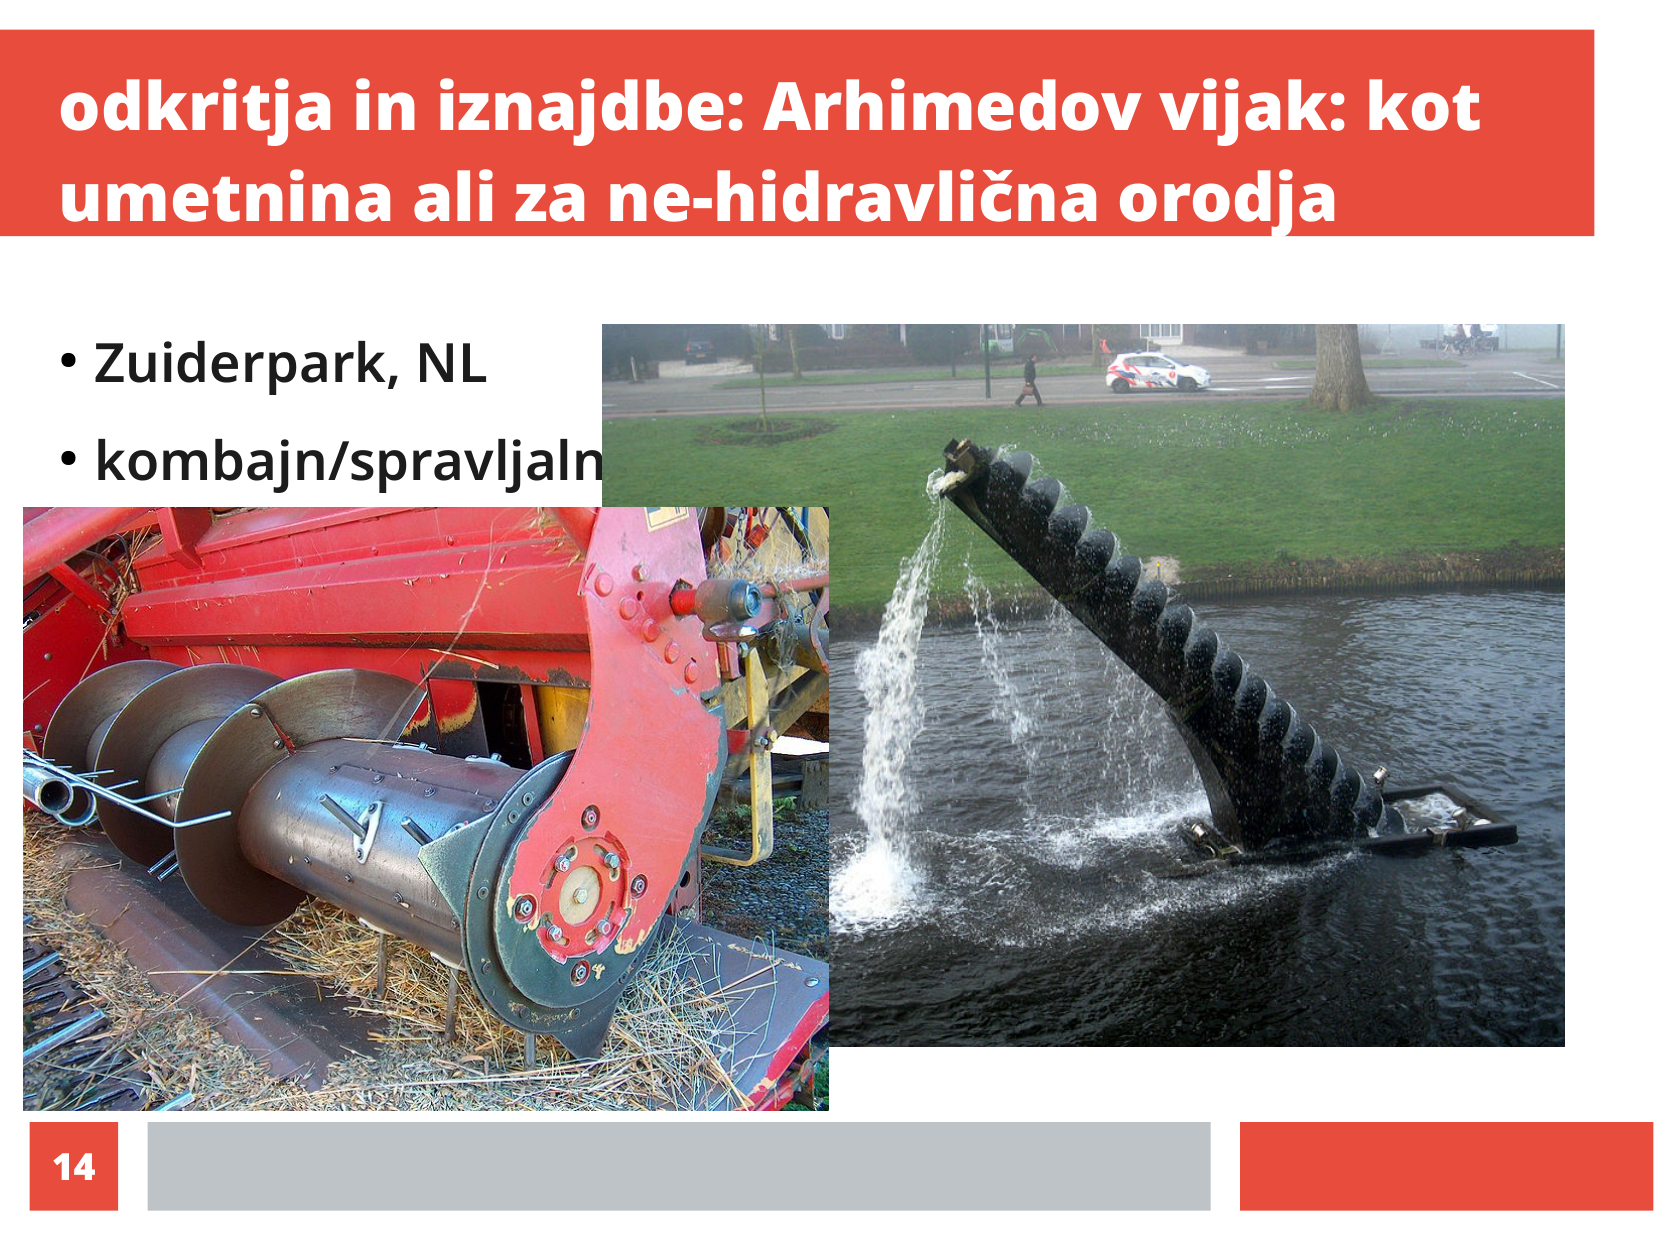

# odkritja in iznajdbe: Arhimedov vijak: kot umetnina ali za ne-hidravlična orodja
Zuiderpark, NL
kombajn/spravljalnik
14